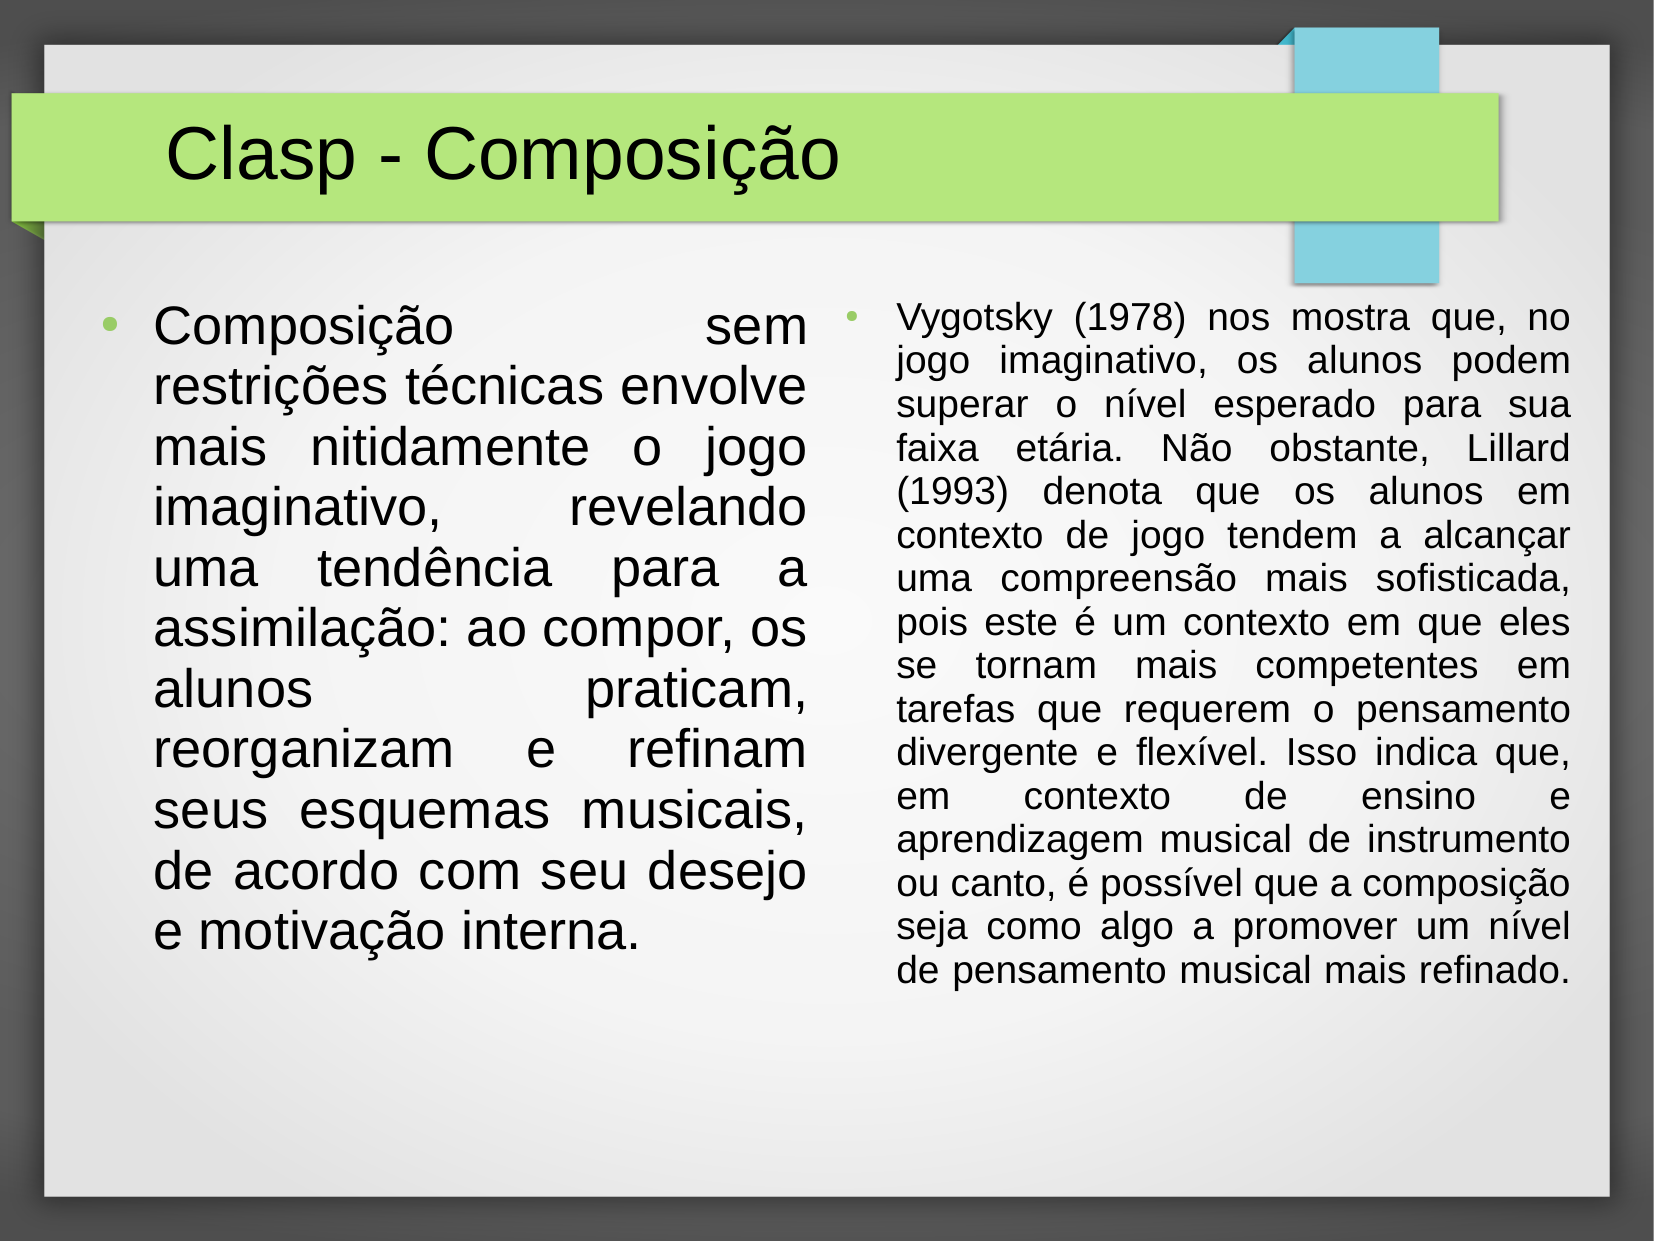

# Clasp - Composição
Composição sem restrições técnicas envolve mais nitidamente o jogo imaginativo, revelando uma tendência para a assimilação: ao compor, os alunos praticam, reorganizam e refinam seus esquemas musicais, de acordo com seu desejo e motivação interna.
Vygotsky (1978) nos mostra que, no jogo imaginativo, os alunos podem superar o nível esperado para sua faixa etária. Não obstante, Lillard (1993) denota que os alunos em contexto de jogo tendem a alcançar uma compreensão mais sofisticada, pois este é um contexto em que eles se tornam mais competentes em tarefas que requerem o pensamento divergente e flexível. Isso indica que, em contexto de ensino e aprendizagem musical de instrumento ou canto, é possível que a composição seja como algo a promover um nível de pensamento musical mais refinado.